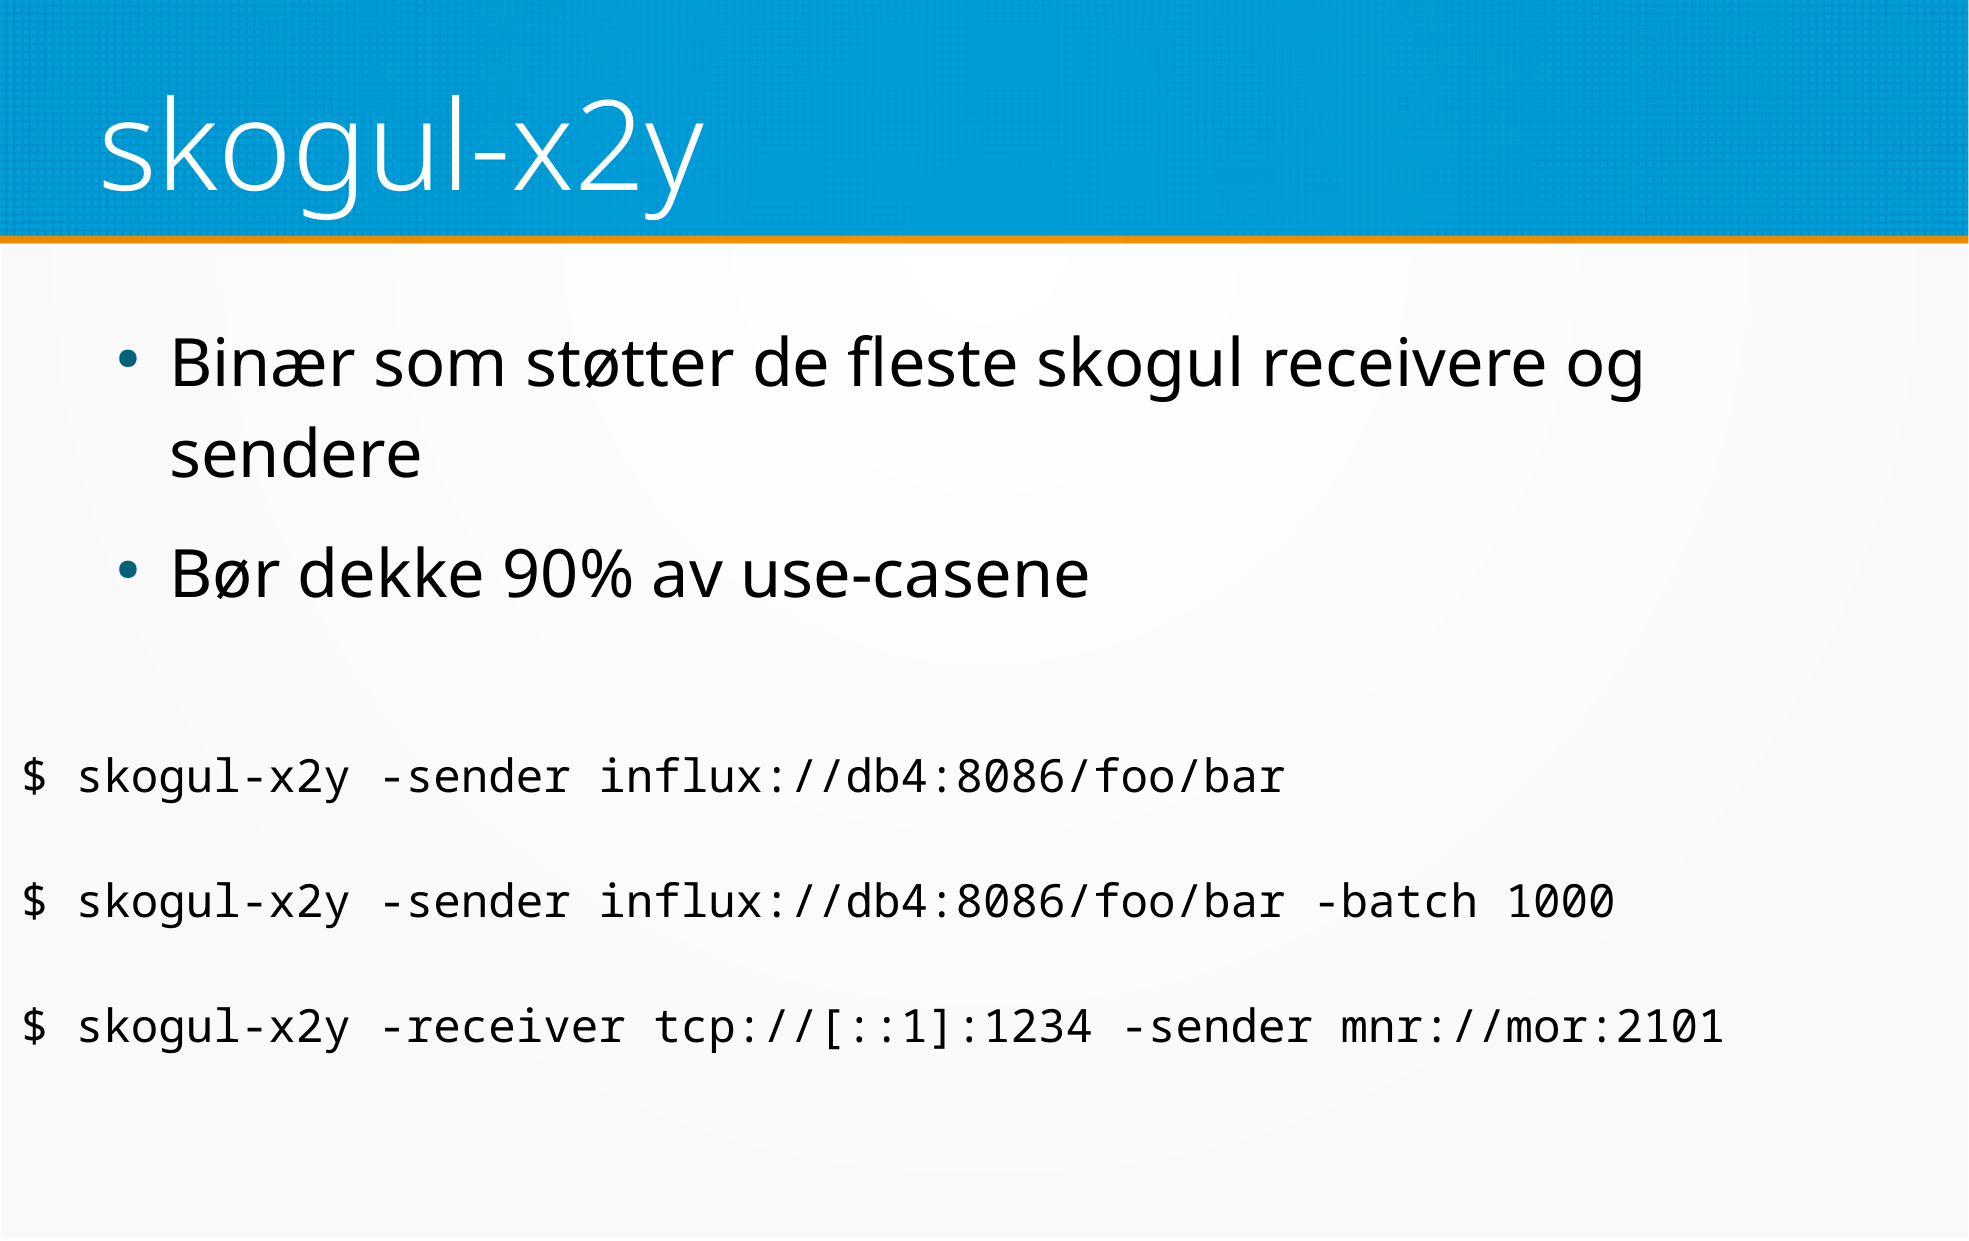

# skogul-x2y
Binær som støtter de fleste skogul receivere og sendere
Bør dekke 90% av use-casene
$ skogul-x2y -sender influx://db4:8086/foo/bar
$ skogul-x2y -sender influx://db4:8086/foo/bar -batch 1000
$ skogul-x2y -receiver tcp://[::1]:1234 -sender mnr://mor:2101